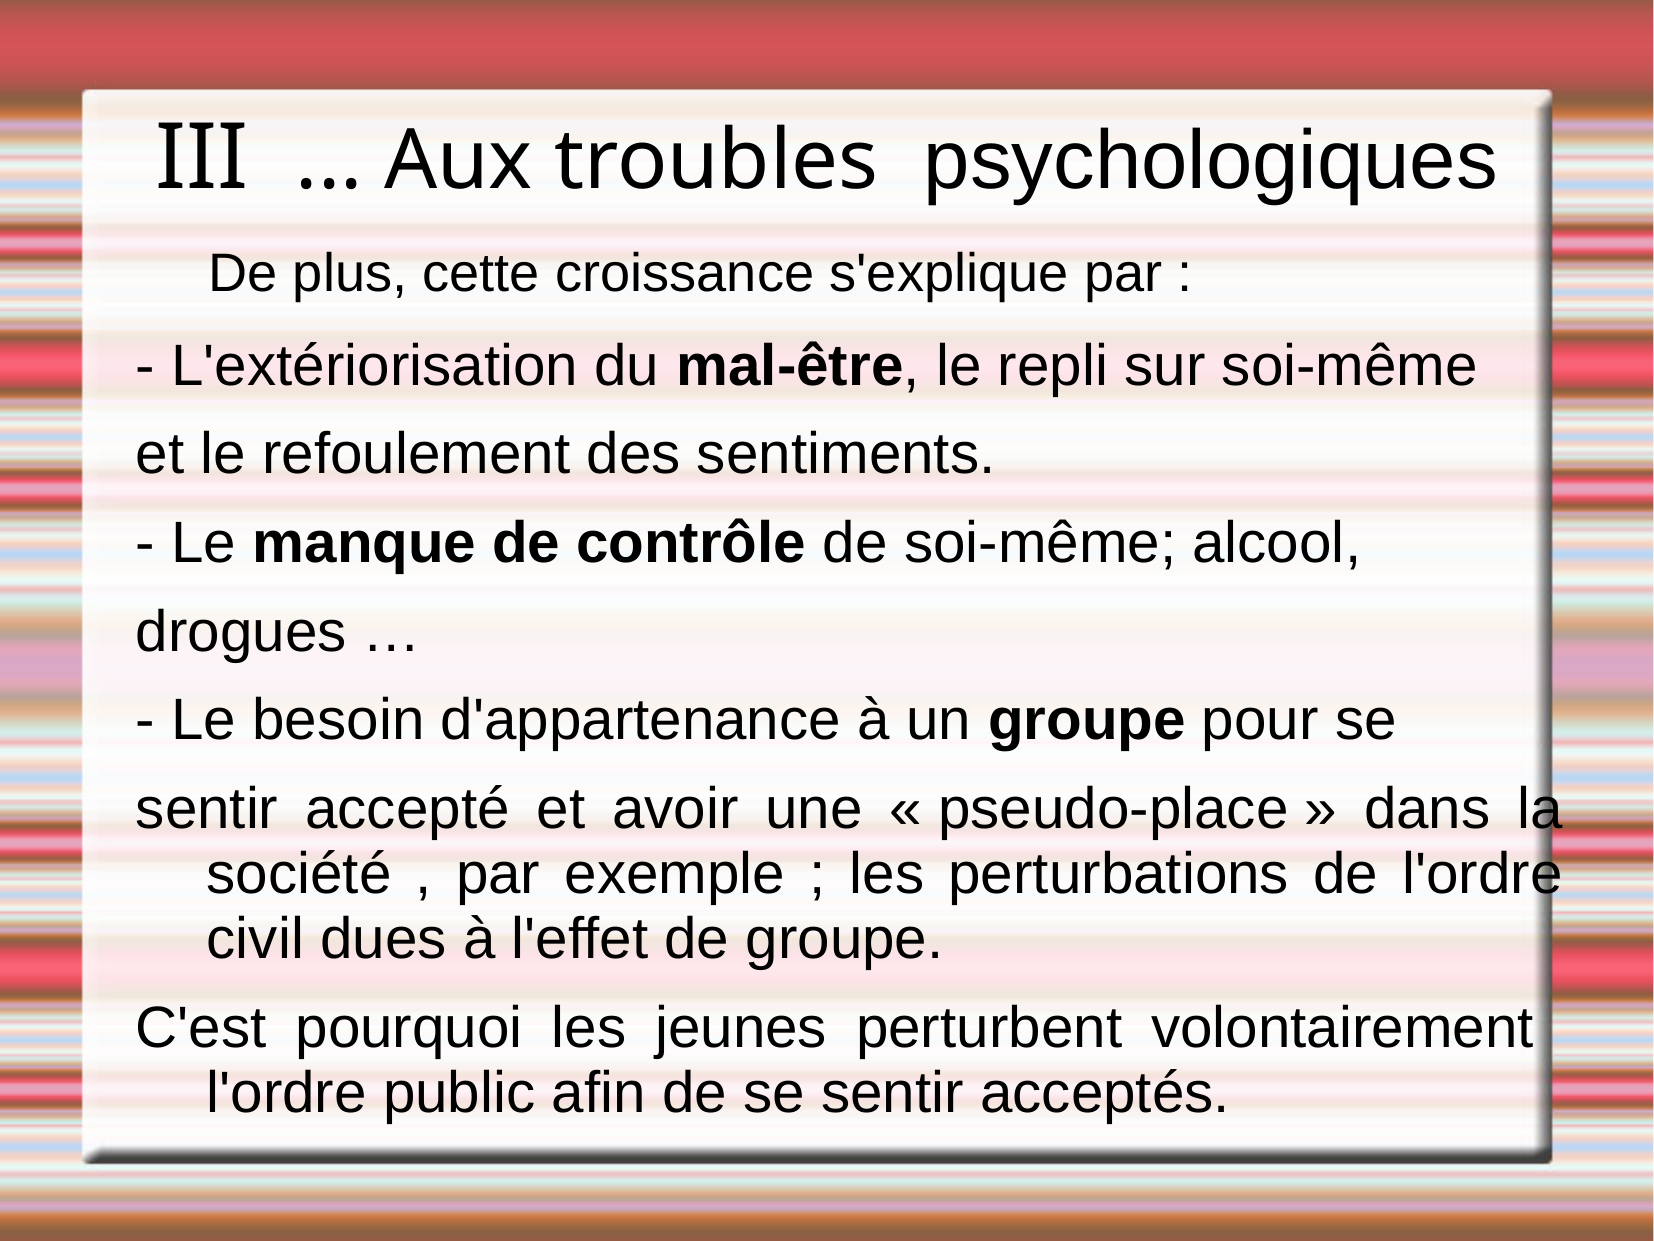

# III ... Aux troubles psychologiques
 De plus, cette croissance s'explique par :
- L'extériorisation du mal-être, le repli sur soi-même
et le refoulement des sentiments.
- Le manque de contrôle de soi-même; alcool,
drogues …
- Le besoin d'appartenance à un groupe pour se
sentir accepté et avoir une « pseudo-place » dans la société , par exemple ; les perturbations de l'ordre civil dues à l'effet de groupe.
C'est pourquoi les jeunes perturbent volontairement l'ordre public afin de se sentir acceptés.